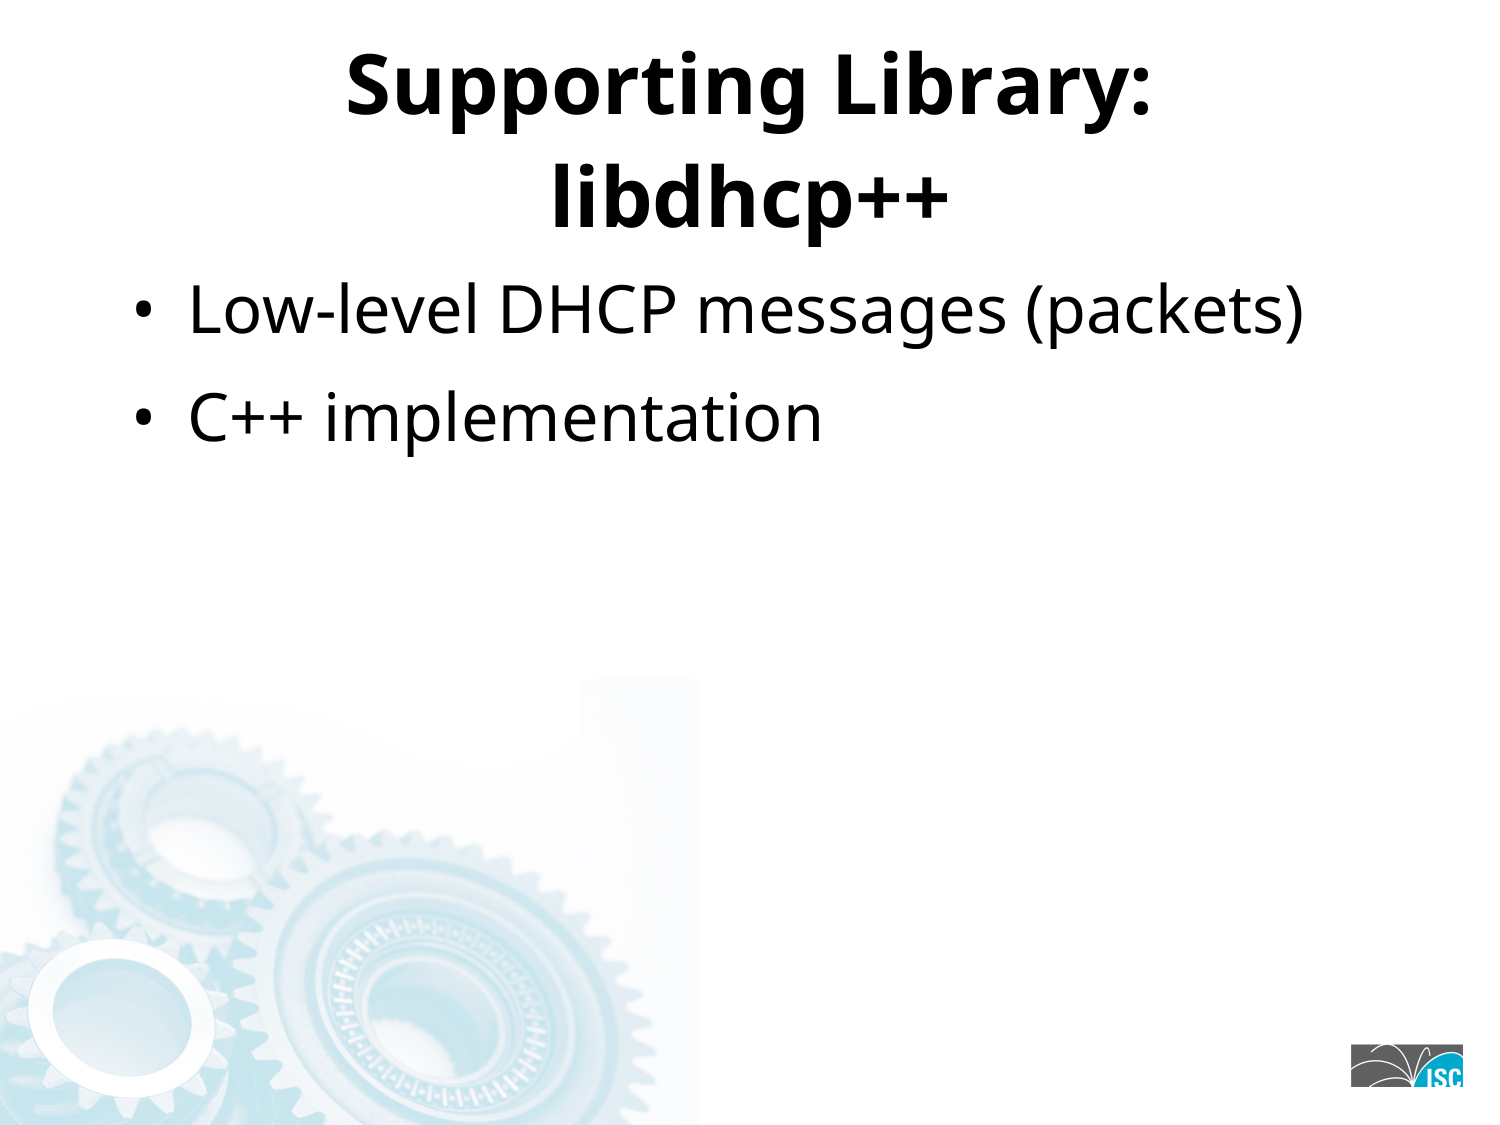

# Supporting Library: libdhcp++
Low-level DHCP messages (packets)
C++ implementation